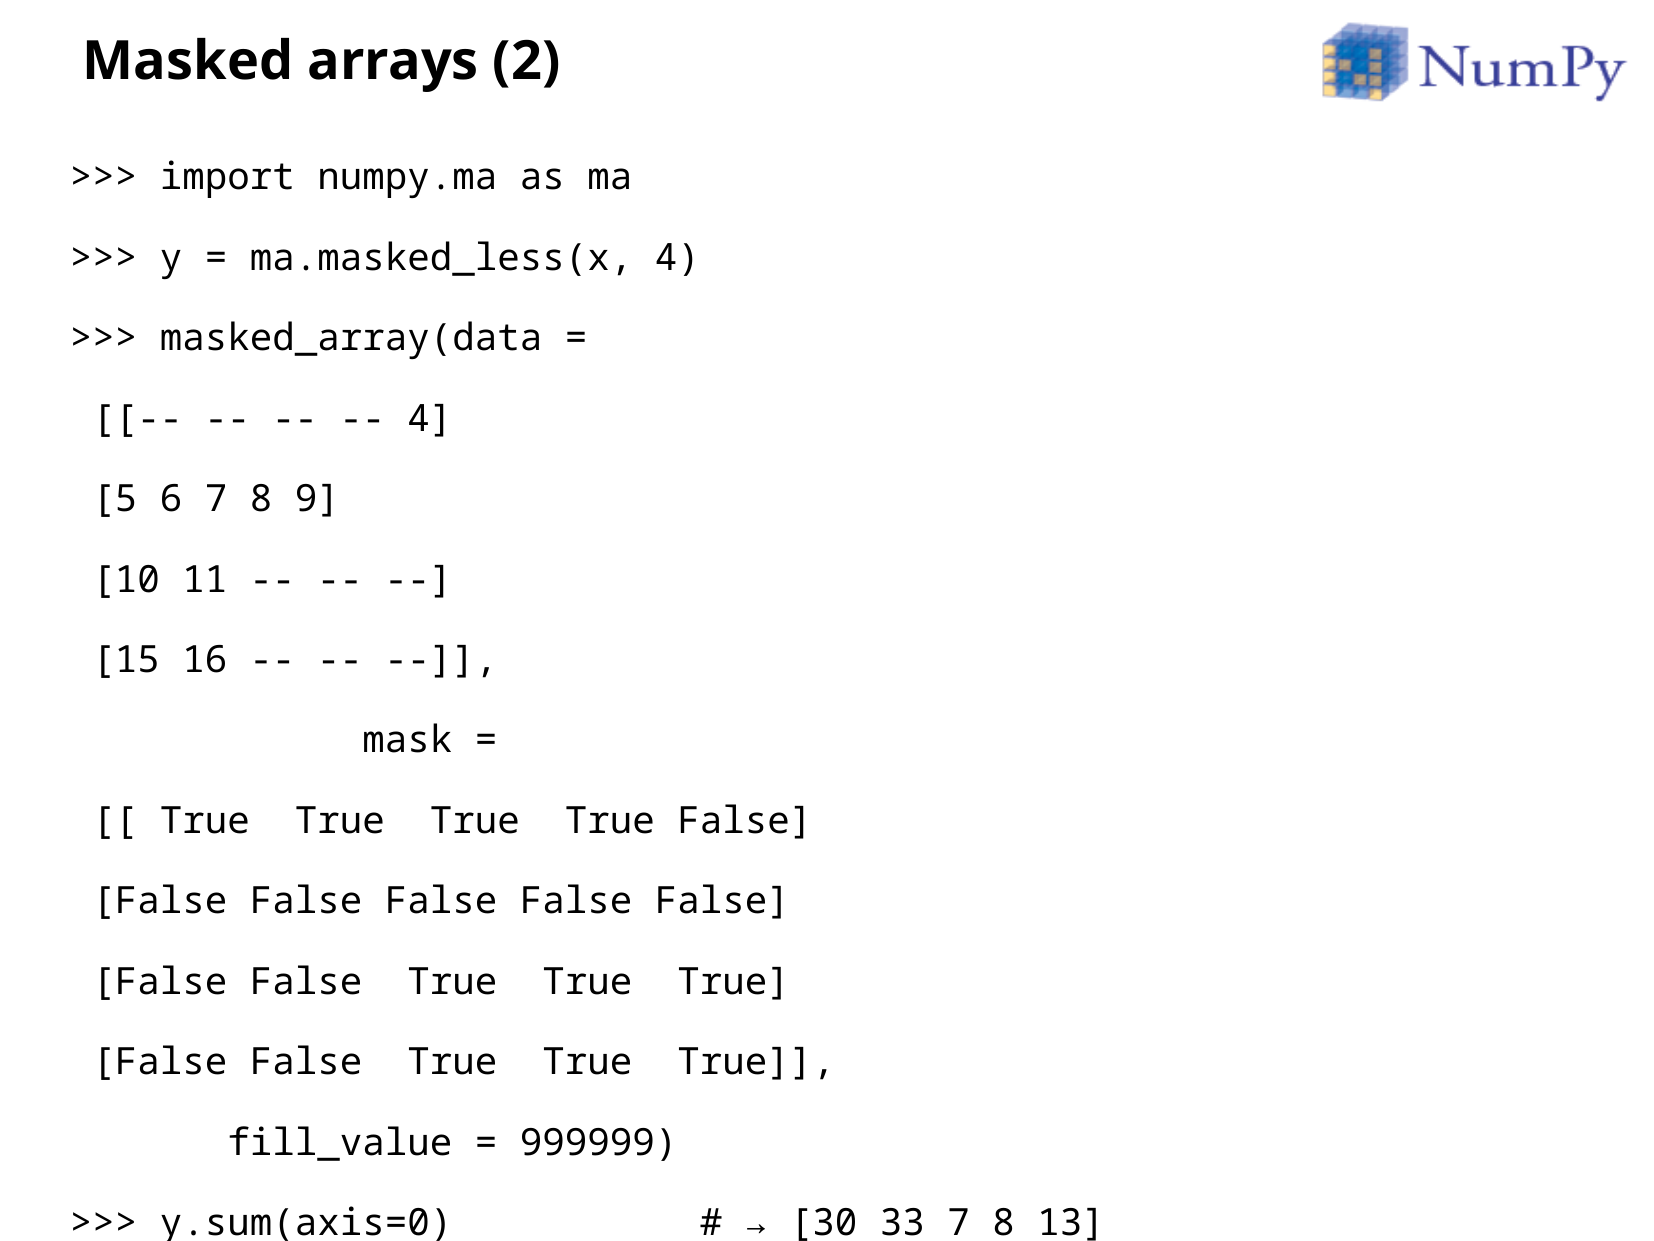

# Masked arrays (2)
>>> import numpy.ma as ma
>>> y = ma.masked_less(x, 4)
>>> masked_array(data =
 [[-- -- -- -- 4]
 [5 6 7 8 9]
 [10 11 -- -- --]
 [15 16 -- -- --]],
 mask =
 [[ True True True True False]
 [False False False False False]
 [False False True True True]
 [False False True True True]],
 fill_value = 999999)
>>> y.sum(axis=0) # → [30 33 7 8 13]